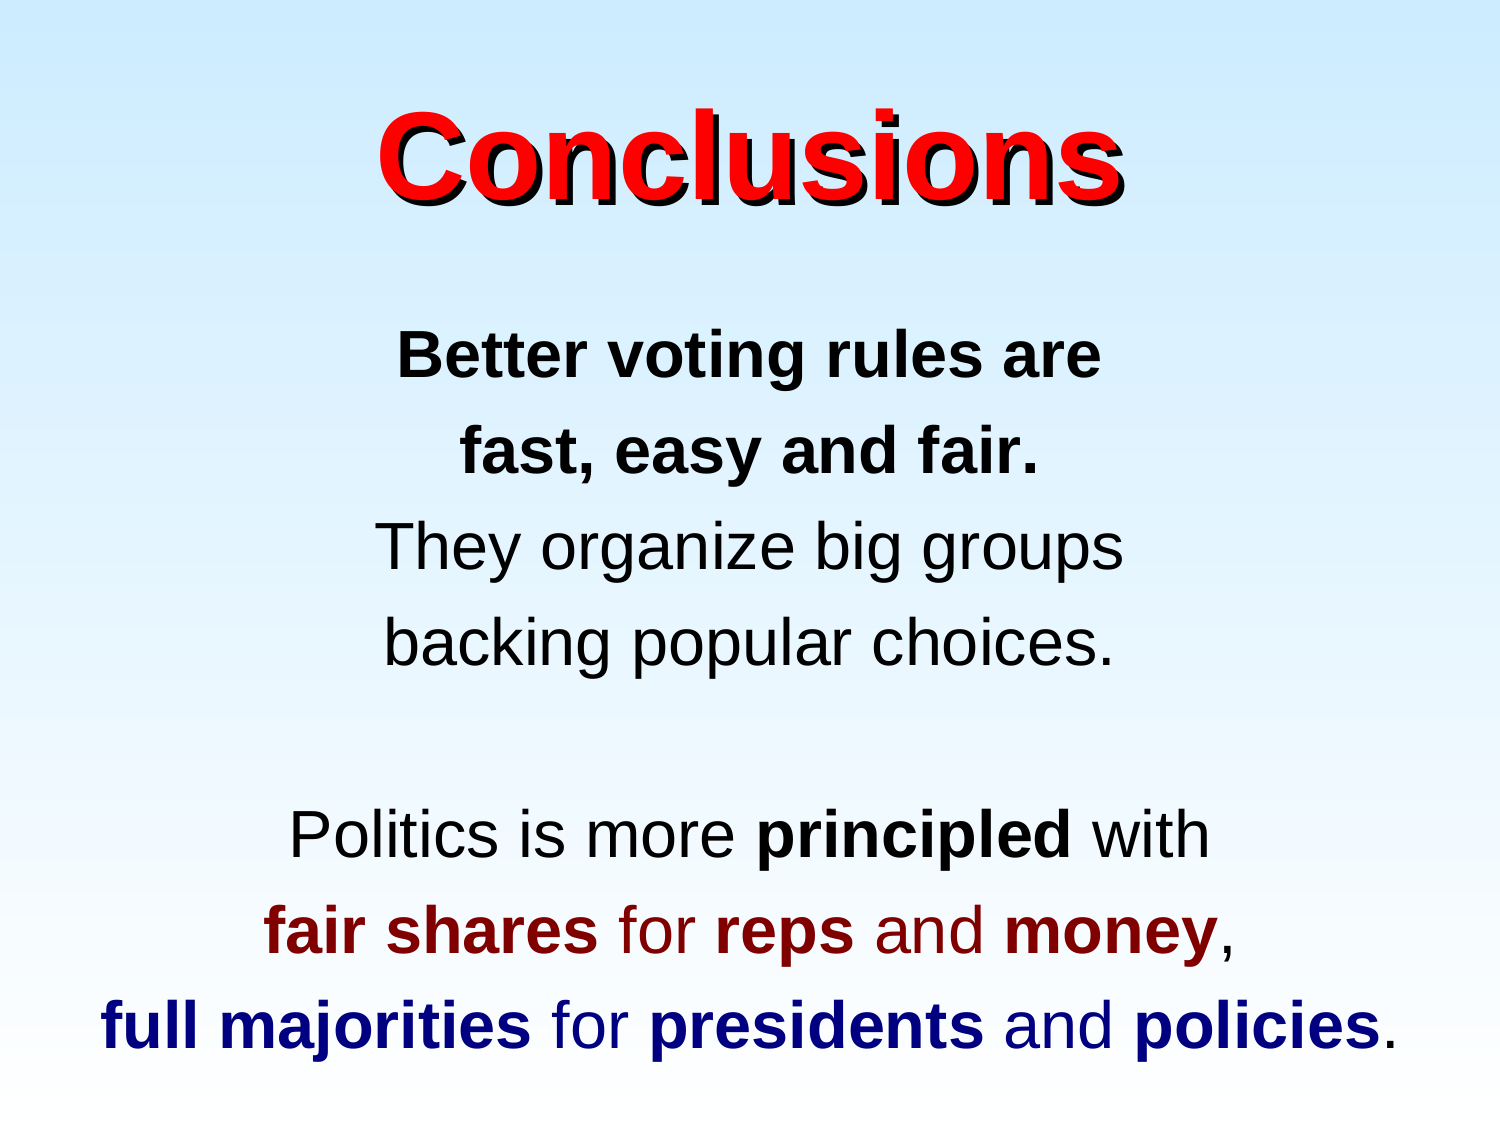

# Conclusions
Better voting rules are
fast, easy and fair.
They organize big groups
backing popular choices.
Politics is more principled with
fair shares for reps and money,
full majorities for presidents and policies.